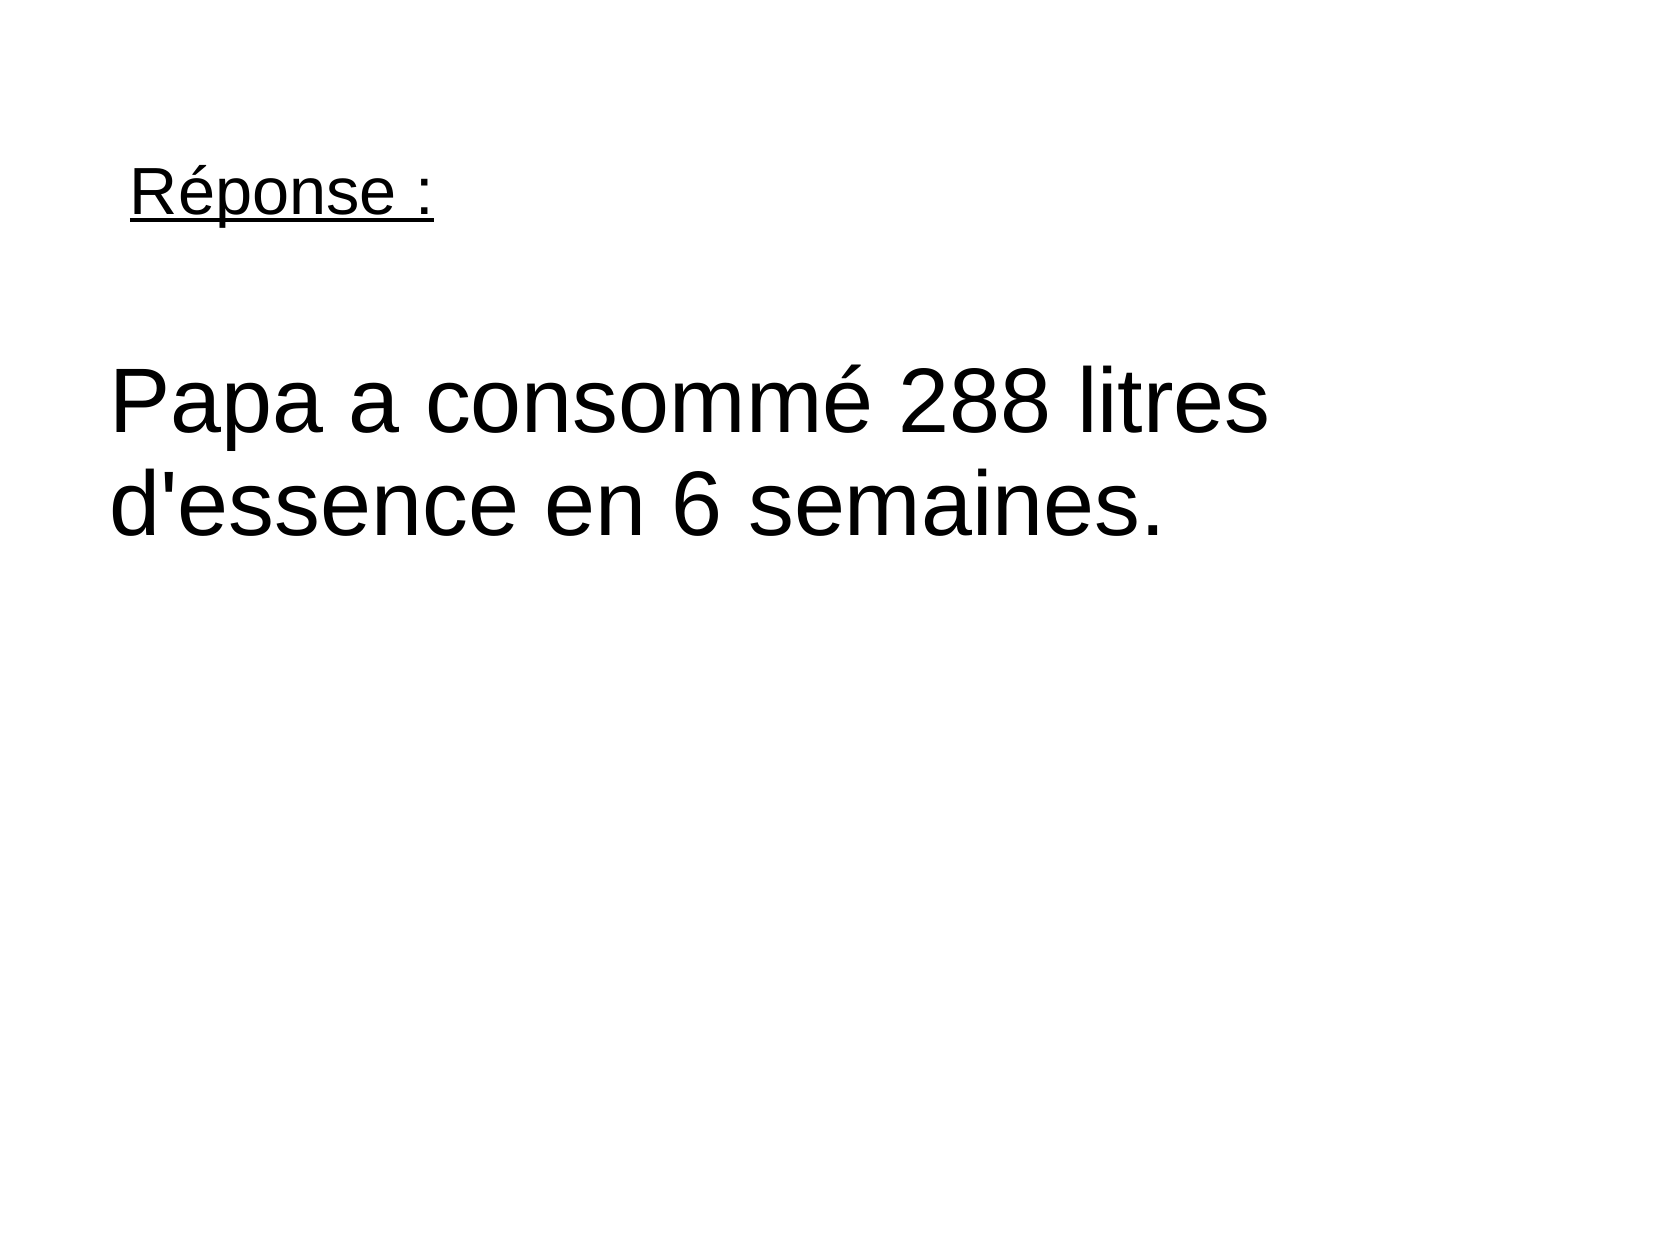

Réponse :
#
Papa a consommé 288 litres d'essence en 6 semaines.